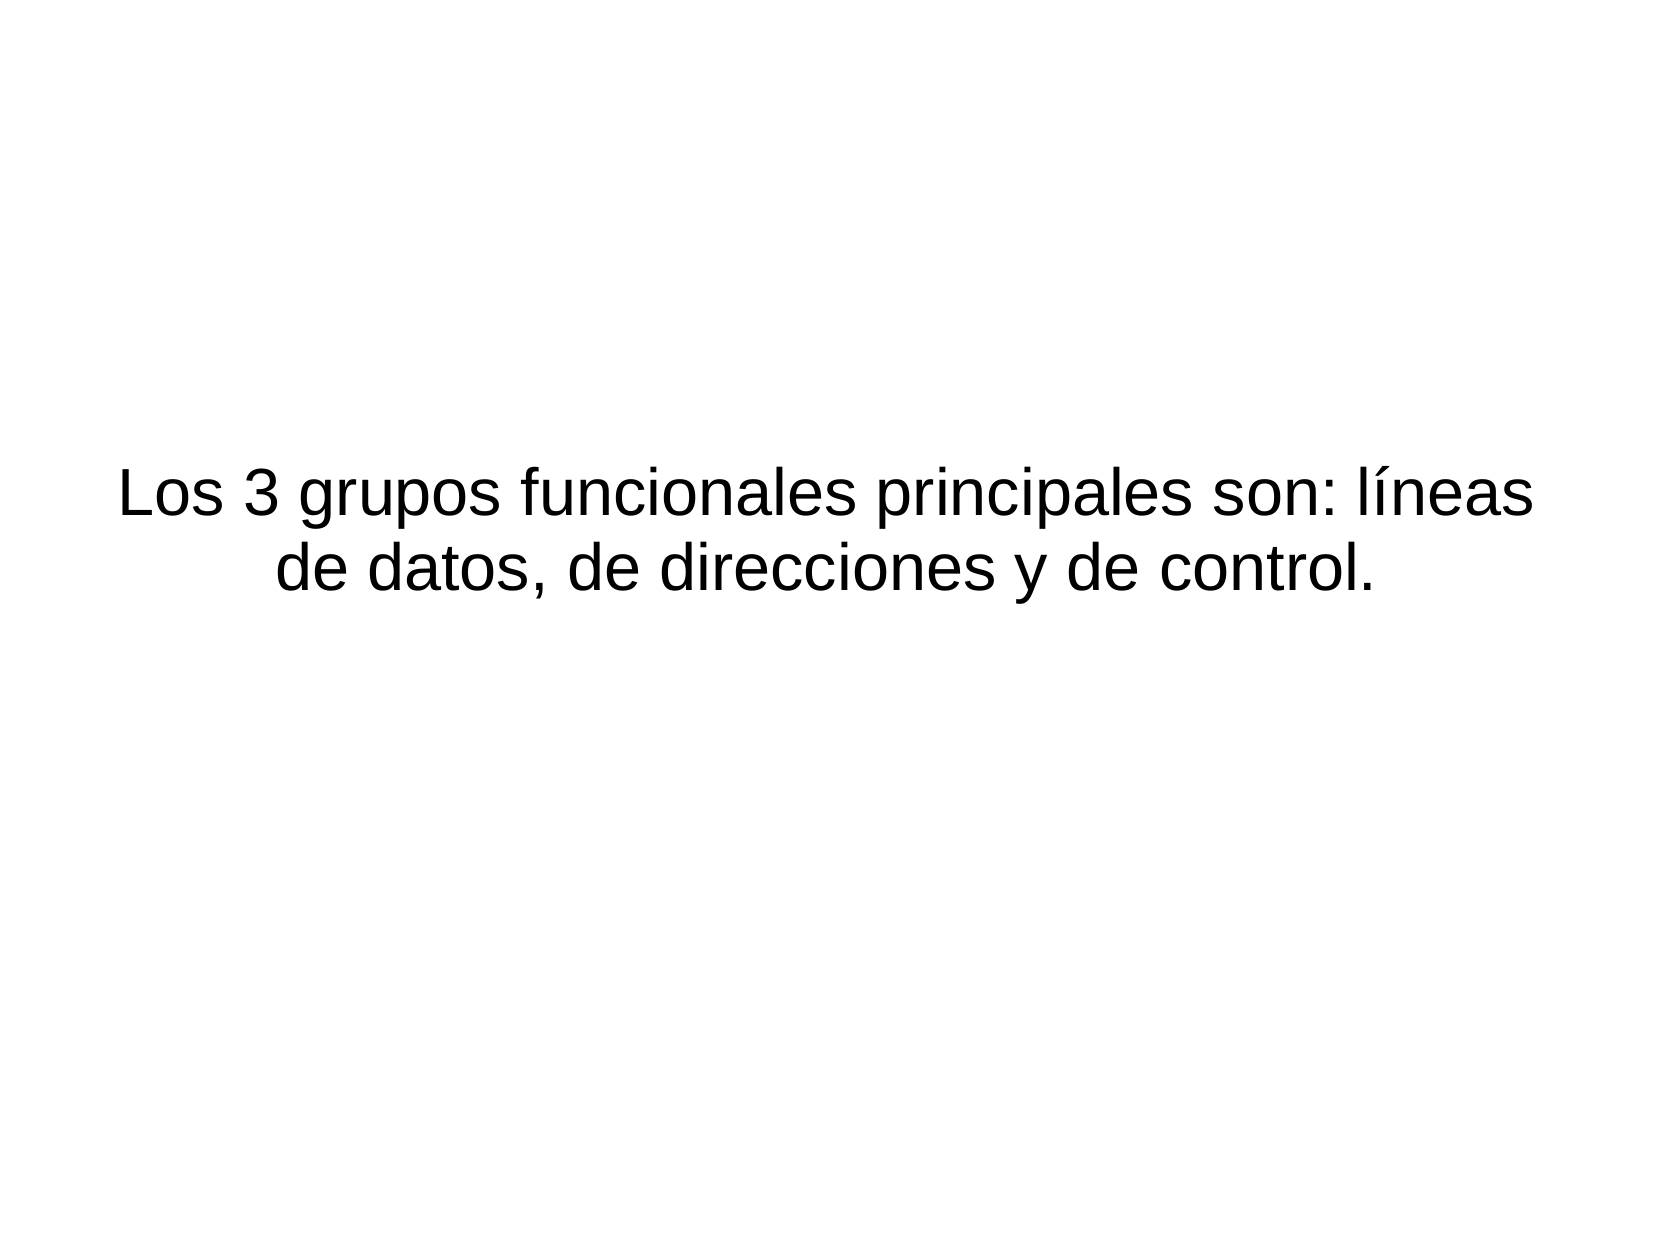

# Los 3 grupos funcionales principales son: líneas de datos, de direcciones y de control.